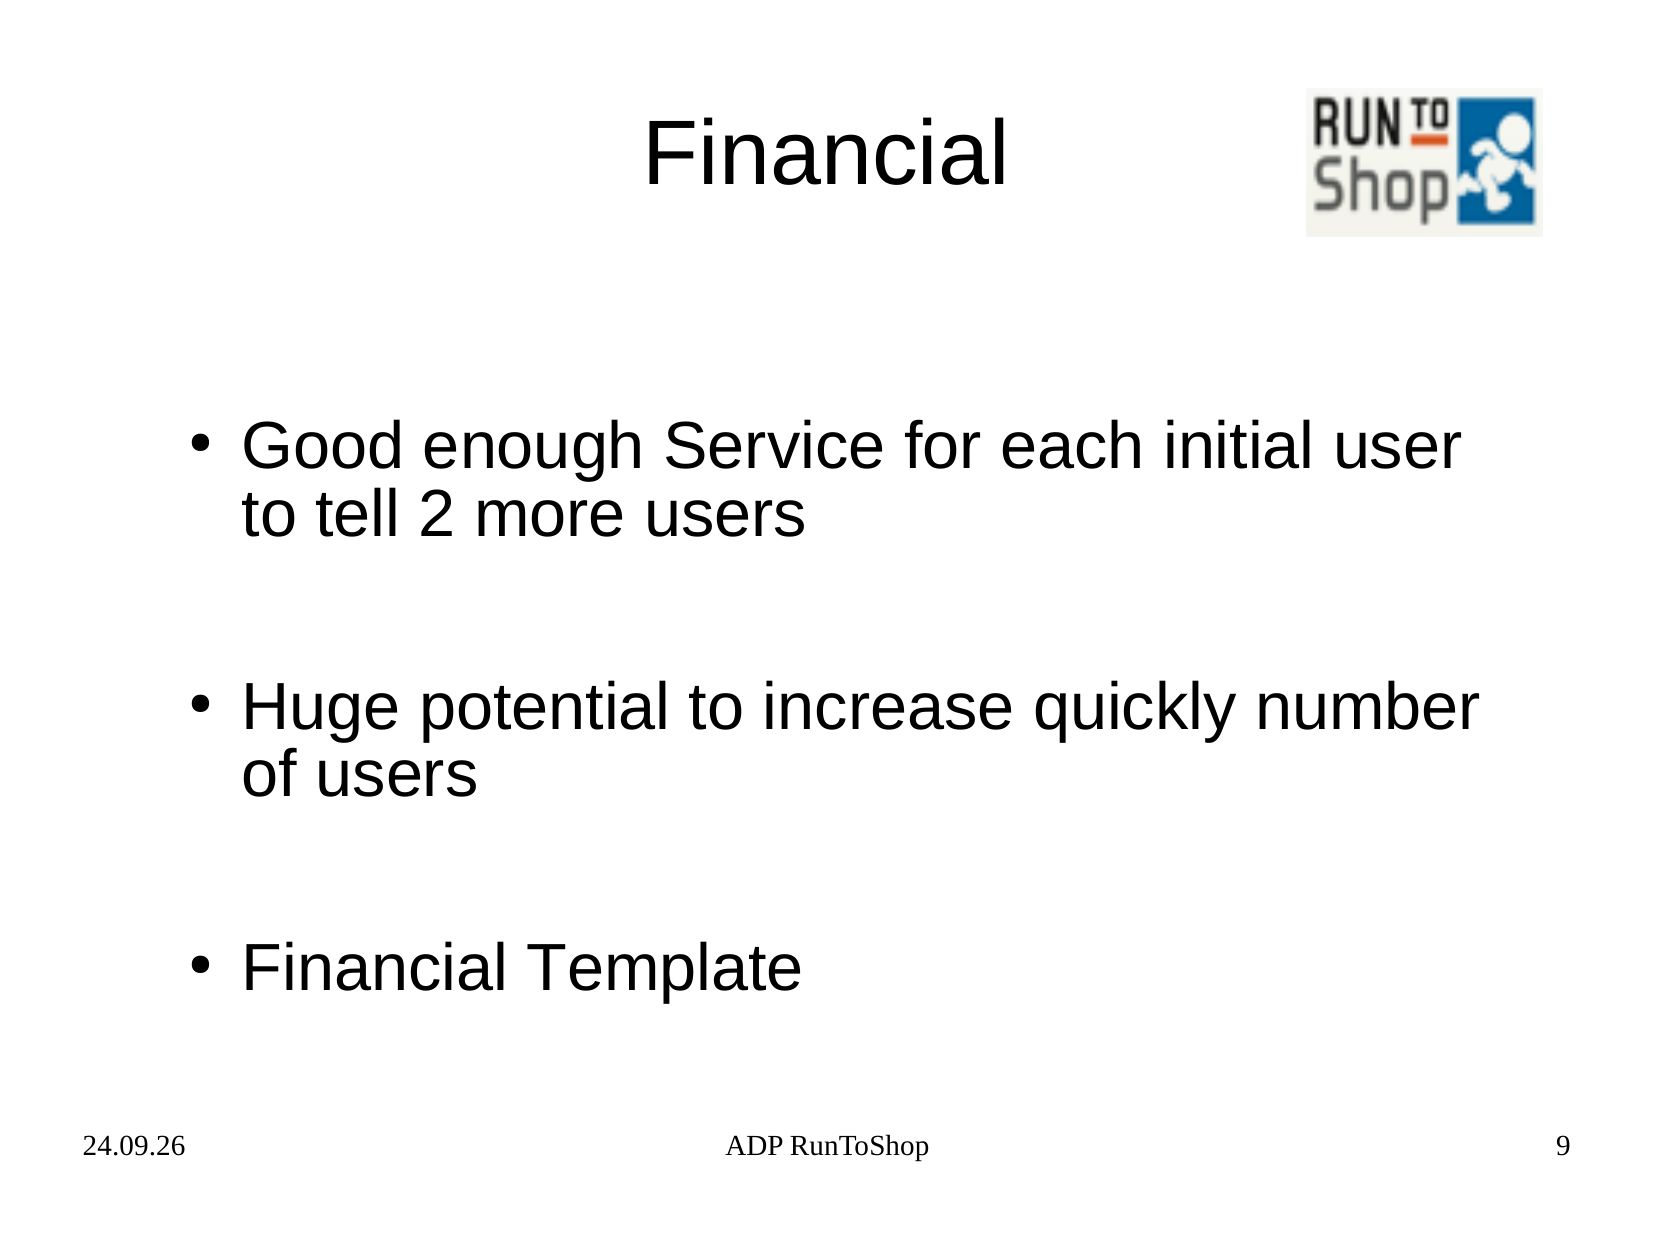

# Financial
Good enough Service for each initial user to tell 2 more users
Huge potential to increase quickly number of users
Financial Template
ADP RunToShop
9